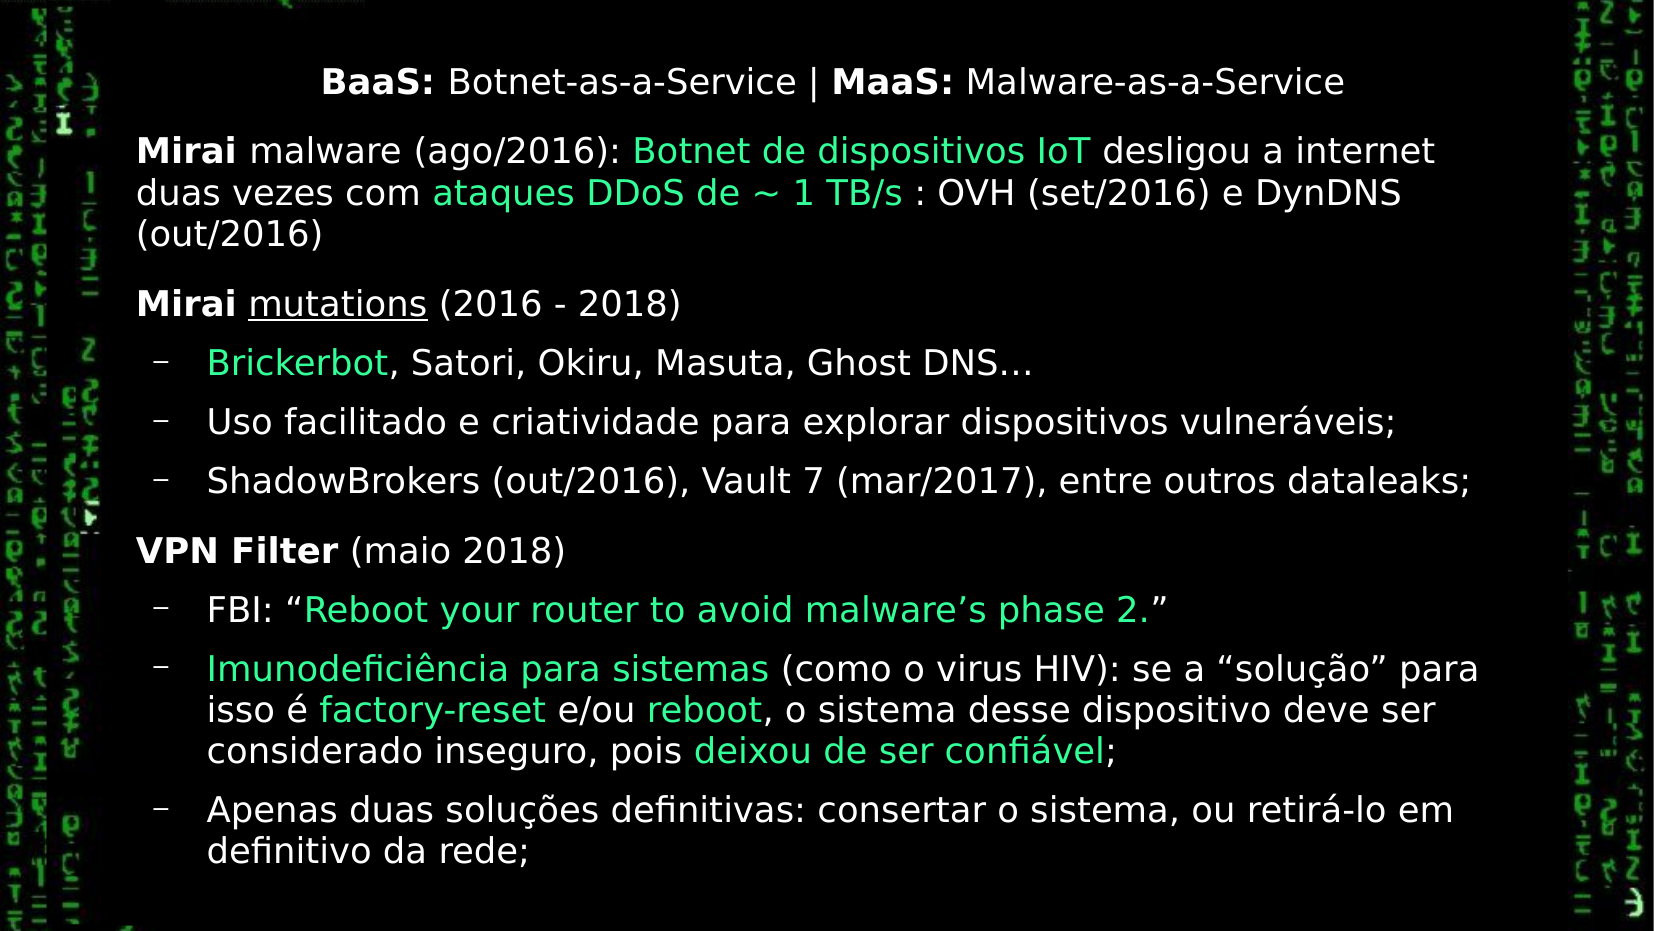

# BaaS: Botnet-as-a-Service | MaaS: Malware-as-a-Service
Mirai malware (ago/2016): Botnet de dispositivos IoT desligou a internet duas vezes com ataques DDoS de ~ 1 TB/s : OVH (set/2016) e DynDNS (out/2016)
Mirai mutations (2016 - 2018)
Brickerbot, Satori, Okiru, Masuta, Ghost DNS…
Uso facilitado e criatividade para explorar dispositivos vulneráveis;
ShadowBrokers (out/2016), Vault 7 (mar/2017), entre outros dataleaks;
VPN Filter (maio 2018)
FBI: “Reboot your router to avoid malware’s phase 2.”
Imunodeficiência para sistemas (como o virus HIV): se a “solução” para isso é factory-reset e/ou reboot, o sistema desse dispositivo deve ser considerado inseguro, pois deixou de ser confiável;
Apenas duas soluções definitivas: consertar o sistema, ou retirá-lo em definitivo da rede;